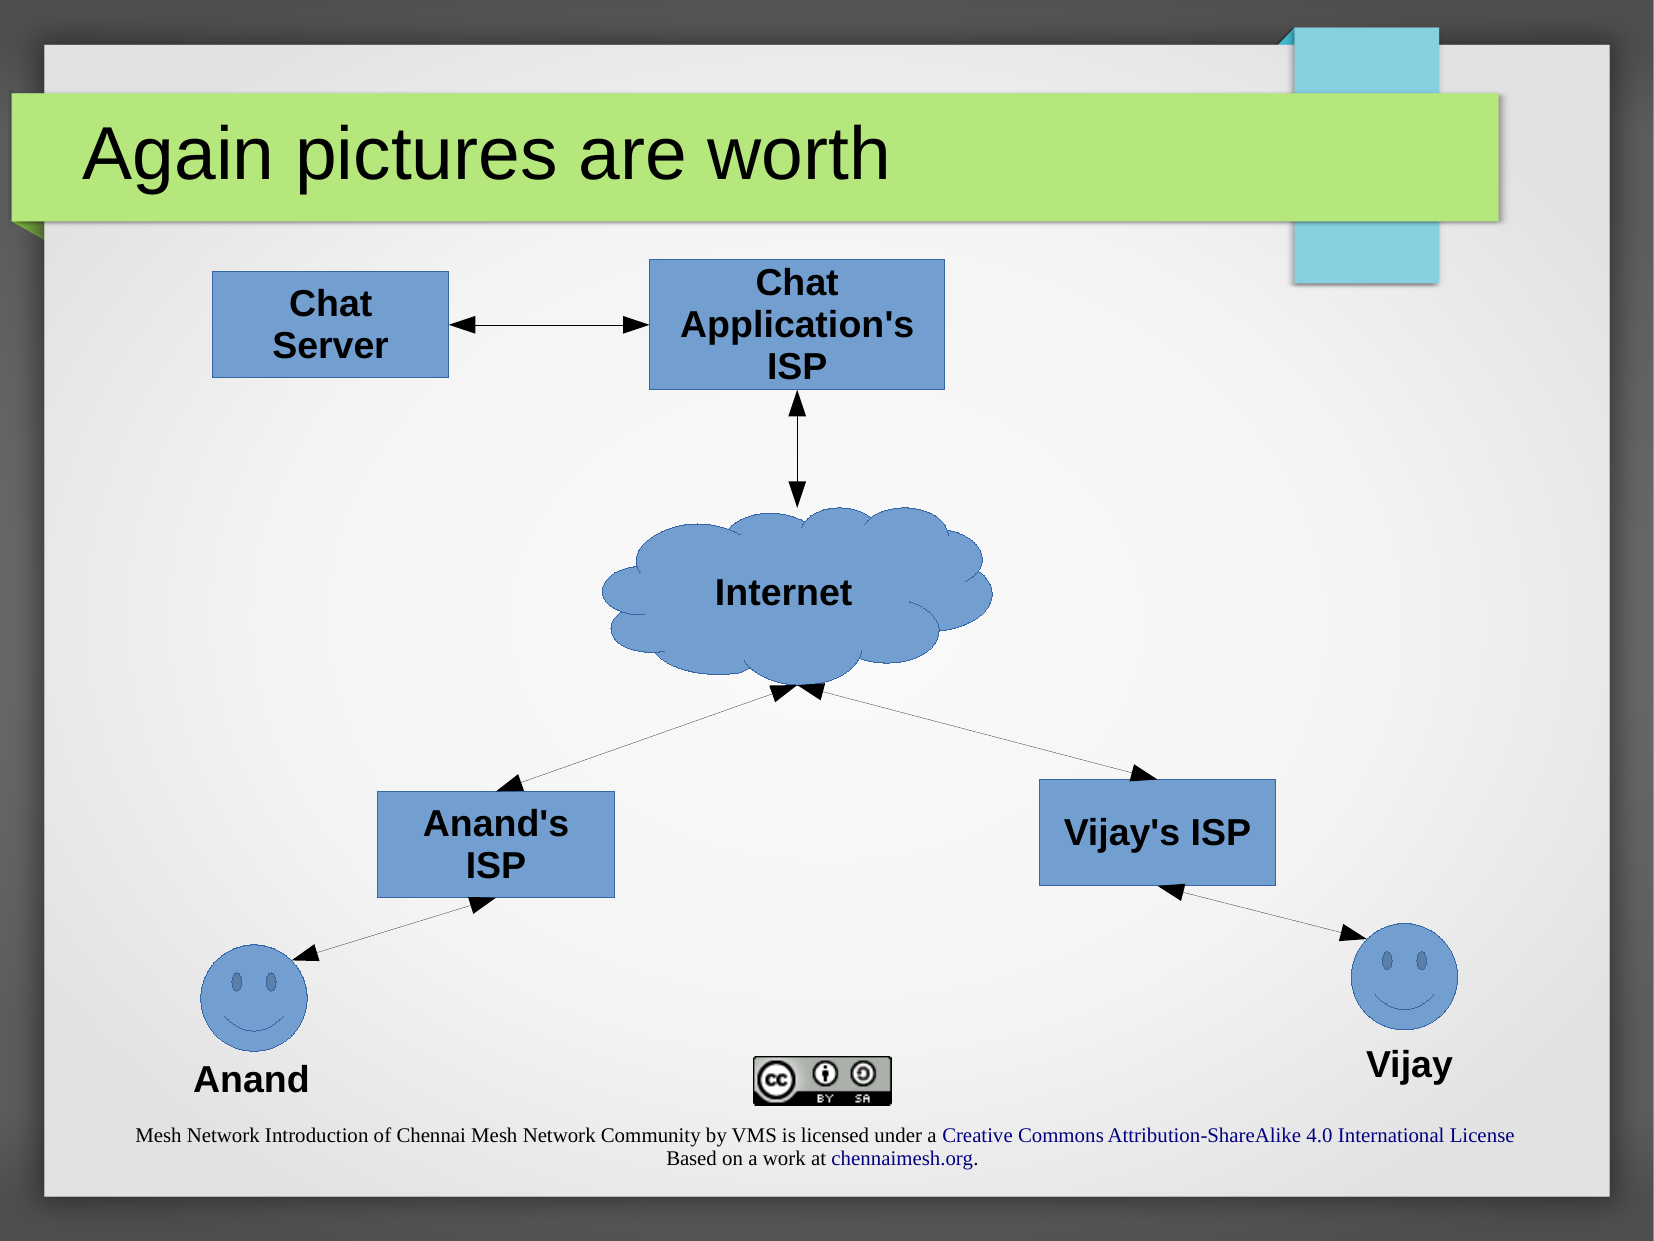

# Again pictures are worth
Chat Application's ISP
Chat Server
Internet
Vijay's ISP
Anand's ISP
Vijay
Anand